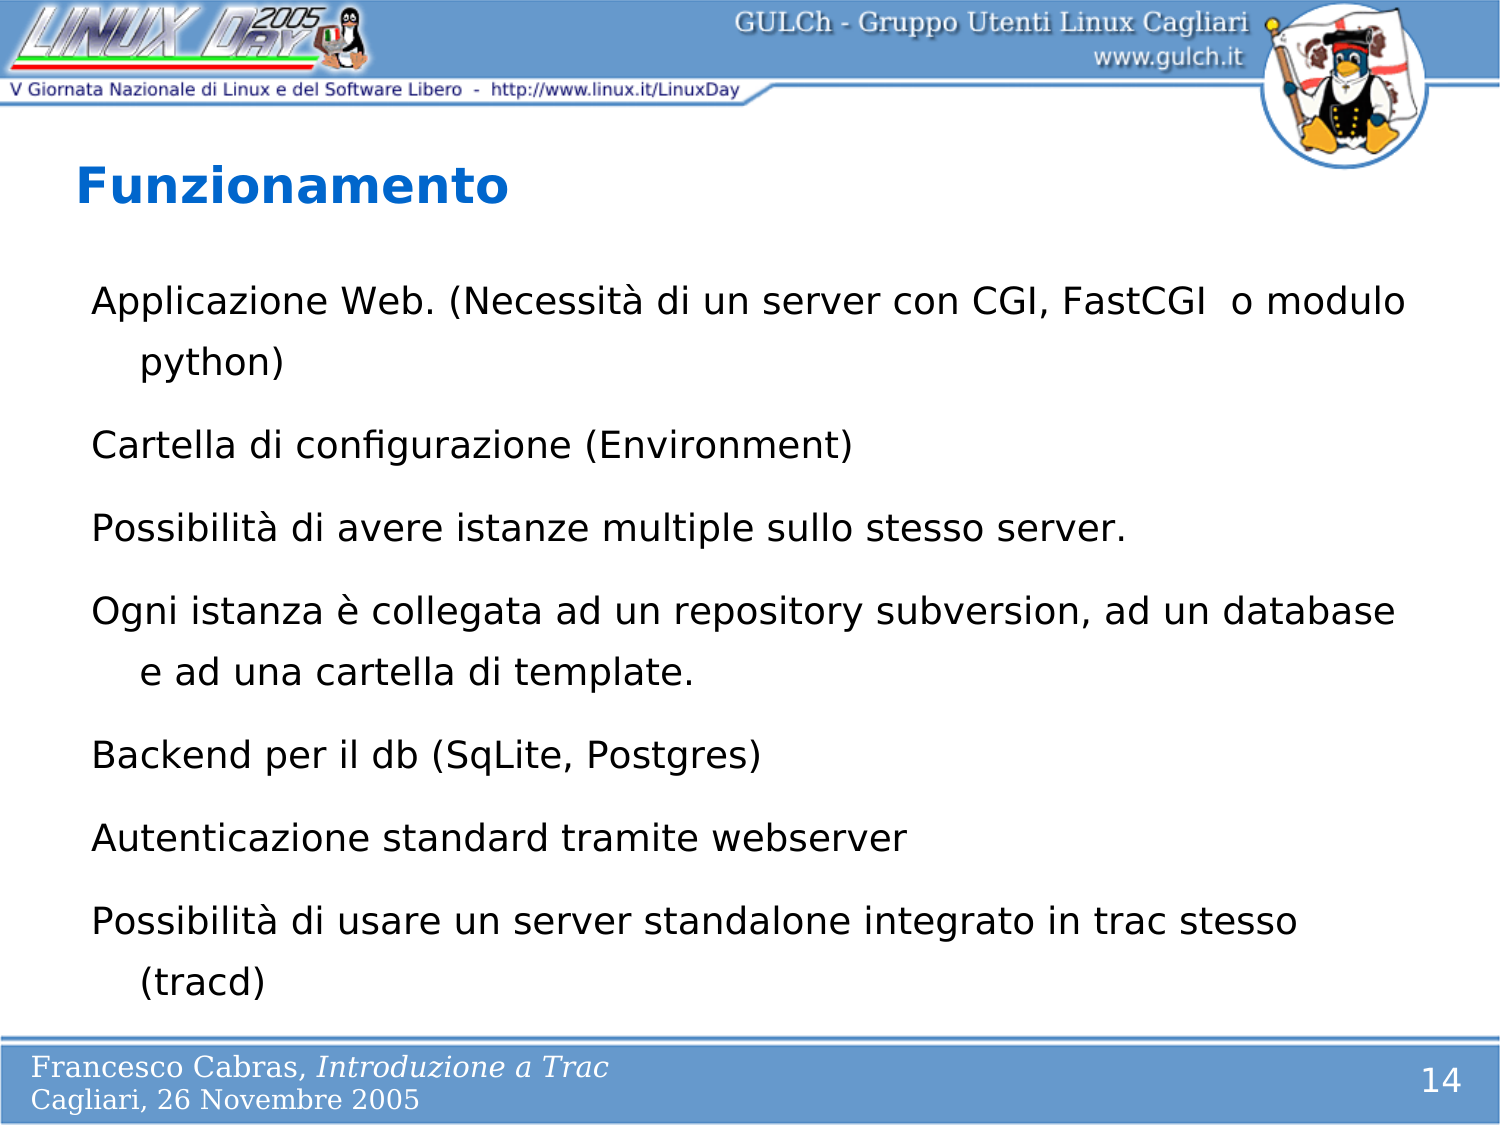

# Funzionamento
Applicazione Web. (Necessità di un server con CGI, FastCGI o modulo python)
Cartella di configurazione (Environment)
Possibilità di avere istanze multiple sullo stesso server.
Ogni istanza è collegata ad un repository subversion, ad un database e ad una cartella di template.
Backend per il db (SqLite, Postgres)
Autenticazione standard tramite webserver
Possibilità di usare un server standalone integrato in trac stesso (tracd)